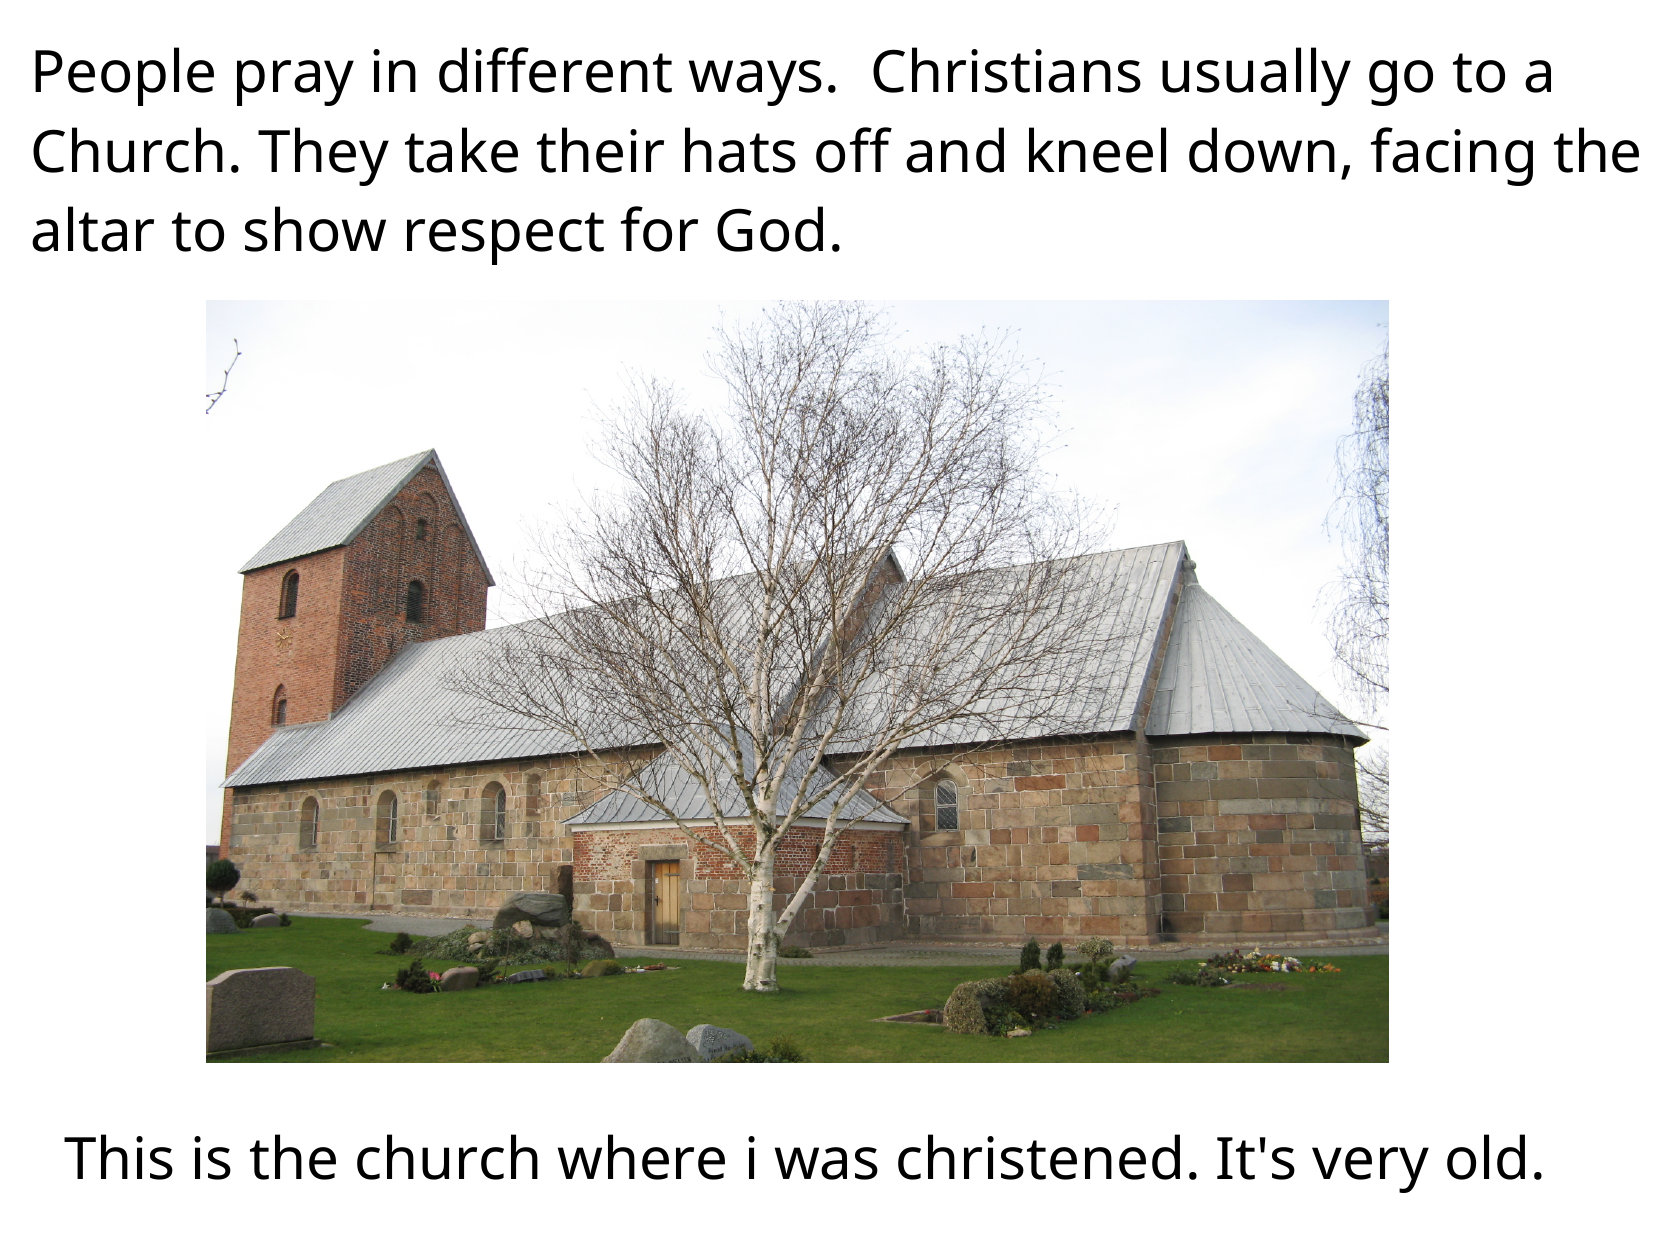

People pray in different ways. Christians usually go to a
Church. They take their hats off and kneel down, facing the
altar to show respect for God.
This is the church where i was christened. It's very old.